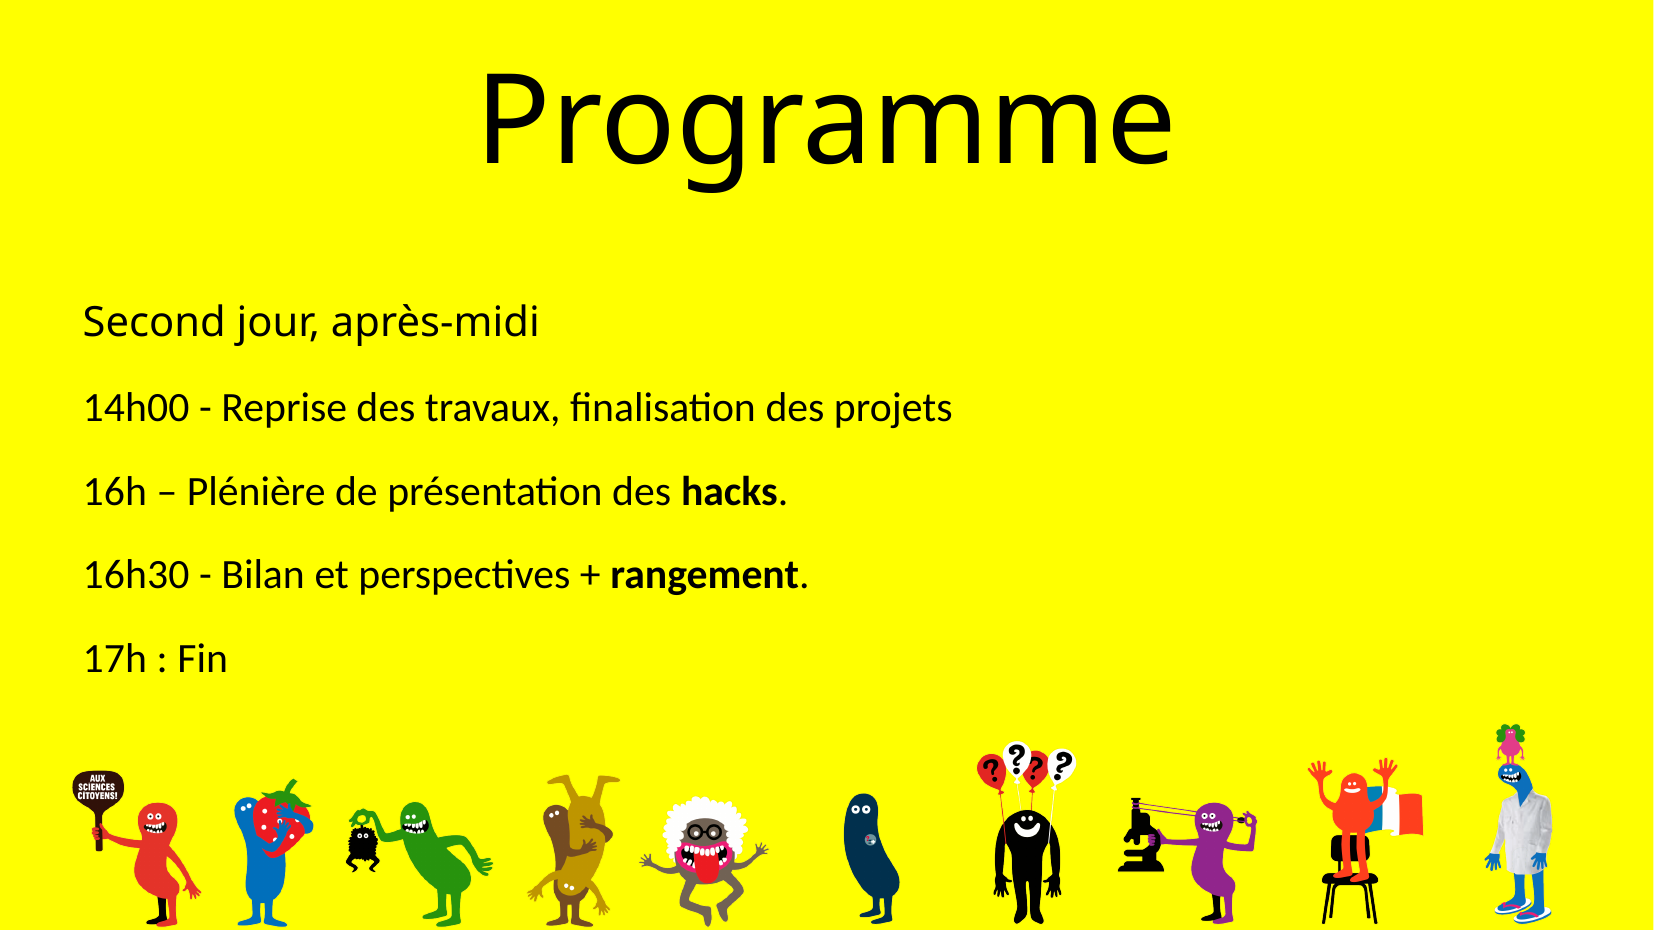

# Programme
Second jour, après-midi
14h00 - Reprise des travaux, finalisation des projets
16h – Plénière de présentation des hacks.
16h30 - Bilan et perspectives + rangement.
17h : Fin